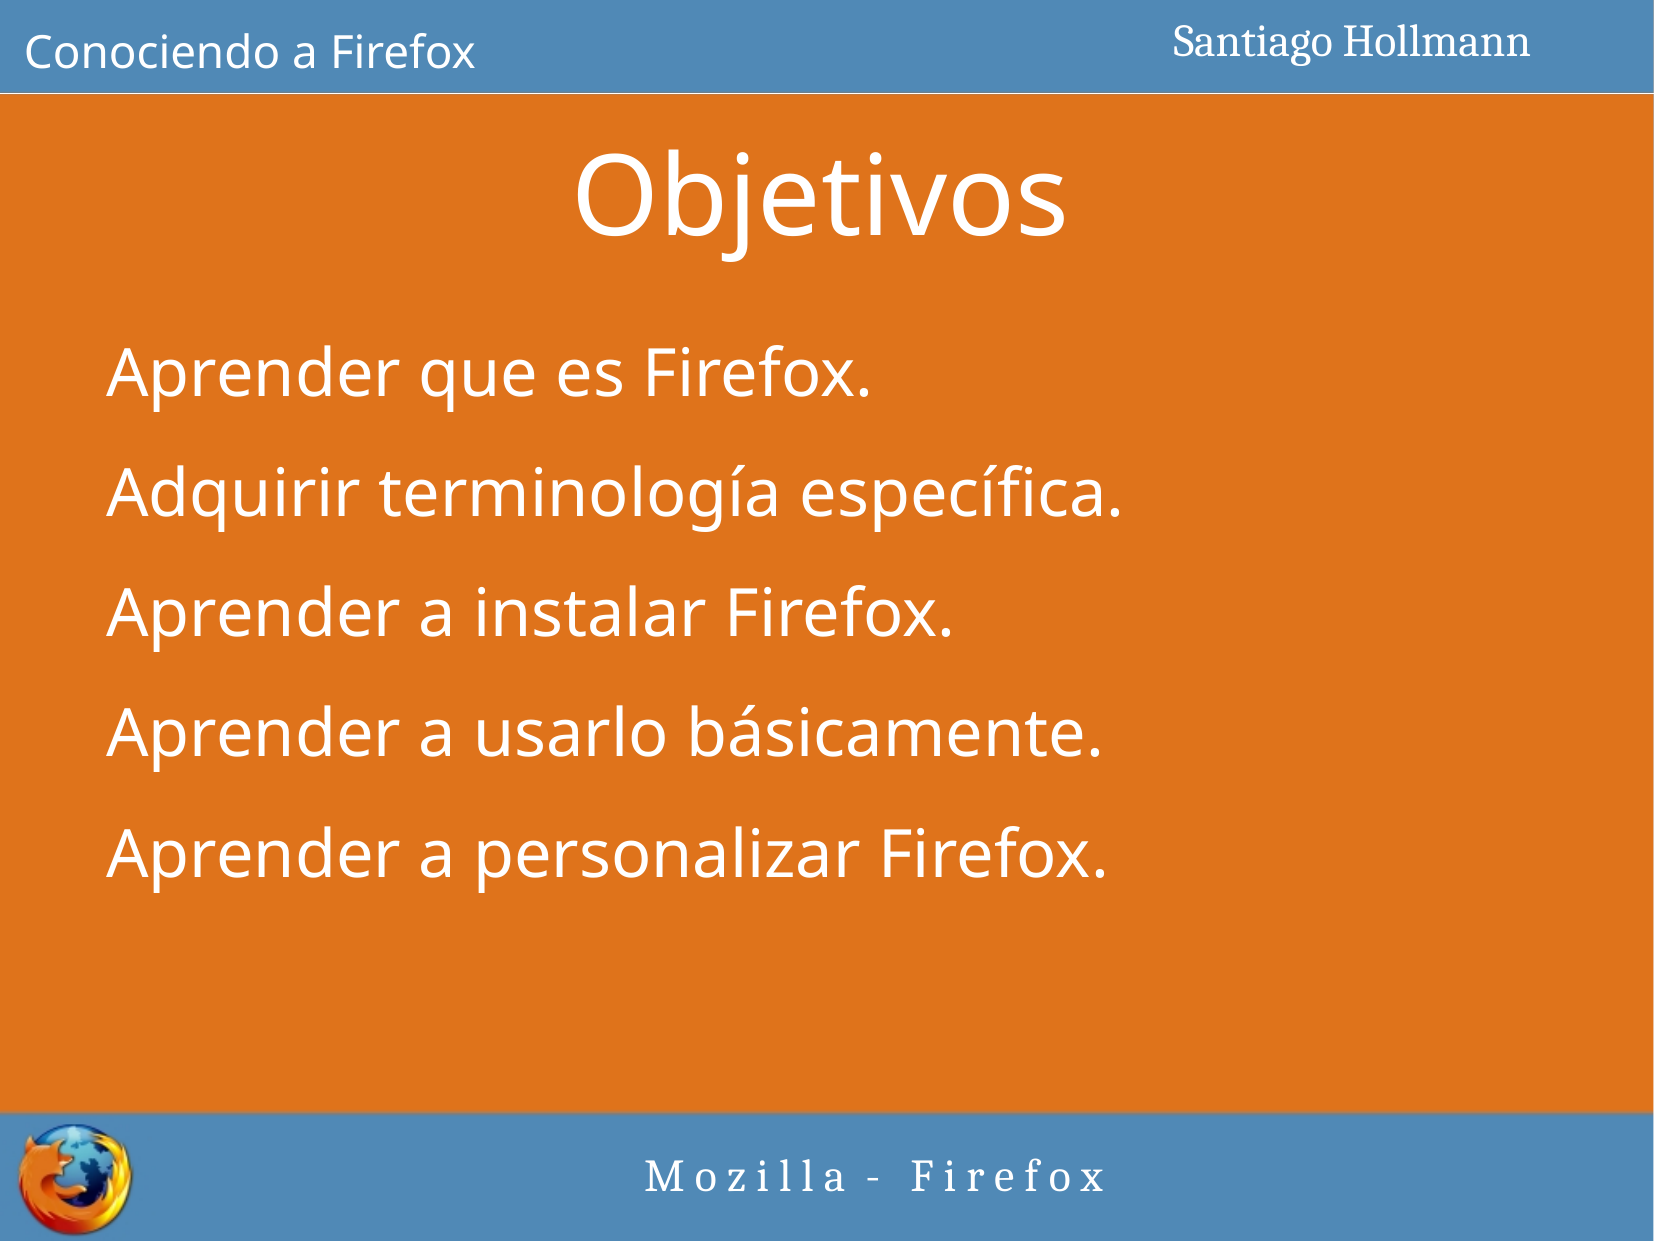

Santiago Hollmann
Conociendo a Firefox
# Objetivos
Aprender que es Firefox.
Adquirir terminología específica.
Aprender a instalar Firefox.
Aprender a usarlo básicamente.
Aprender a personalizar Firefox.
M o z i l l a - F i r e f o x